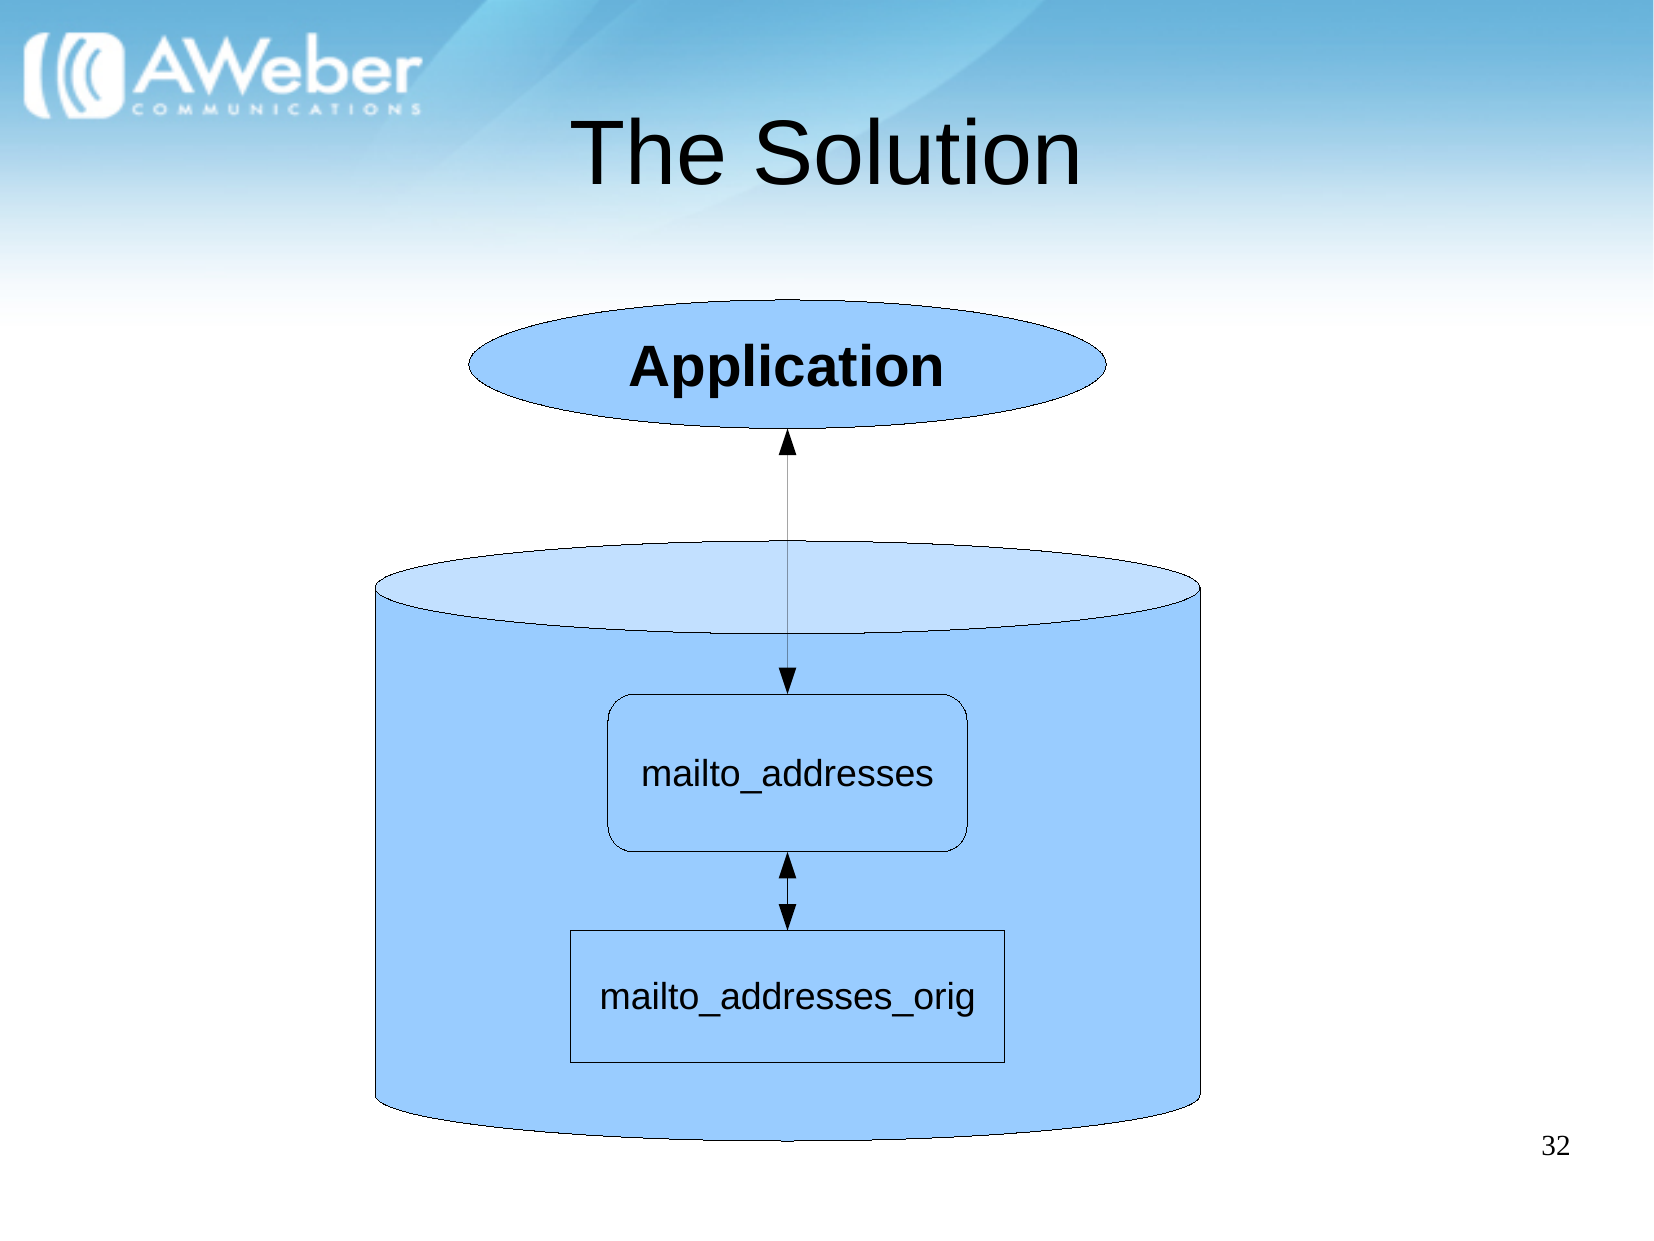

# The Solution
Application
mailto_addresses
mailto_addresses_orig
32